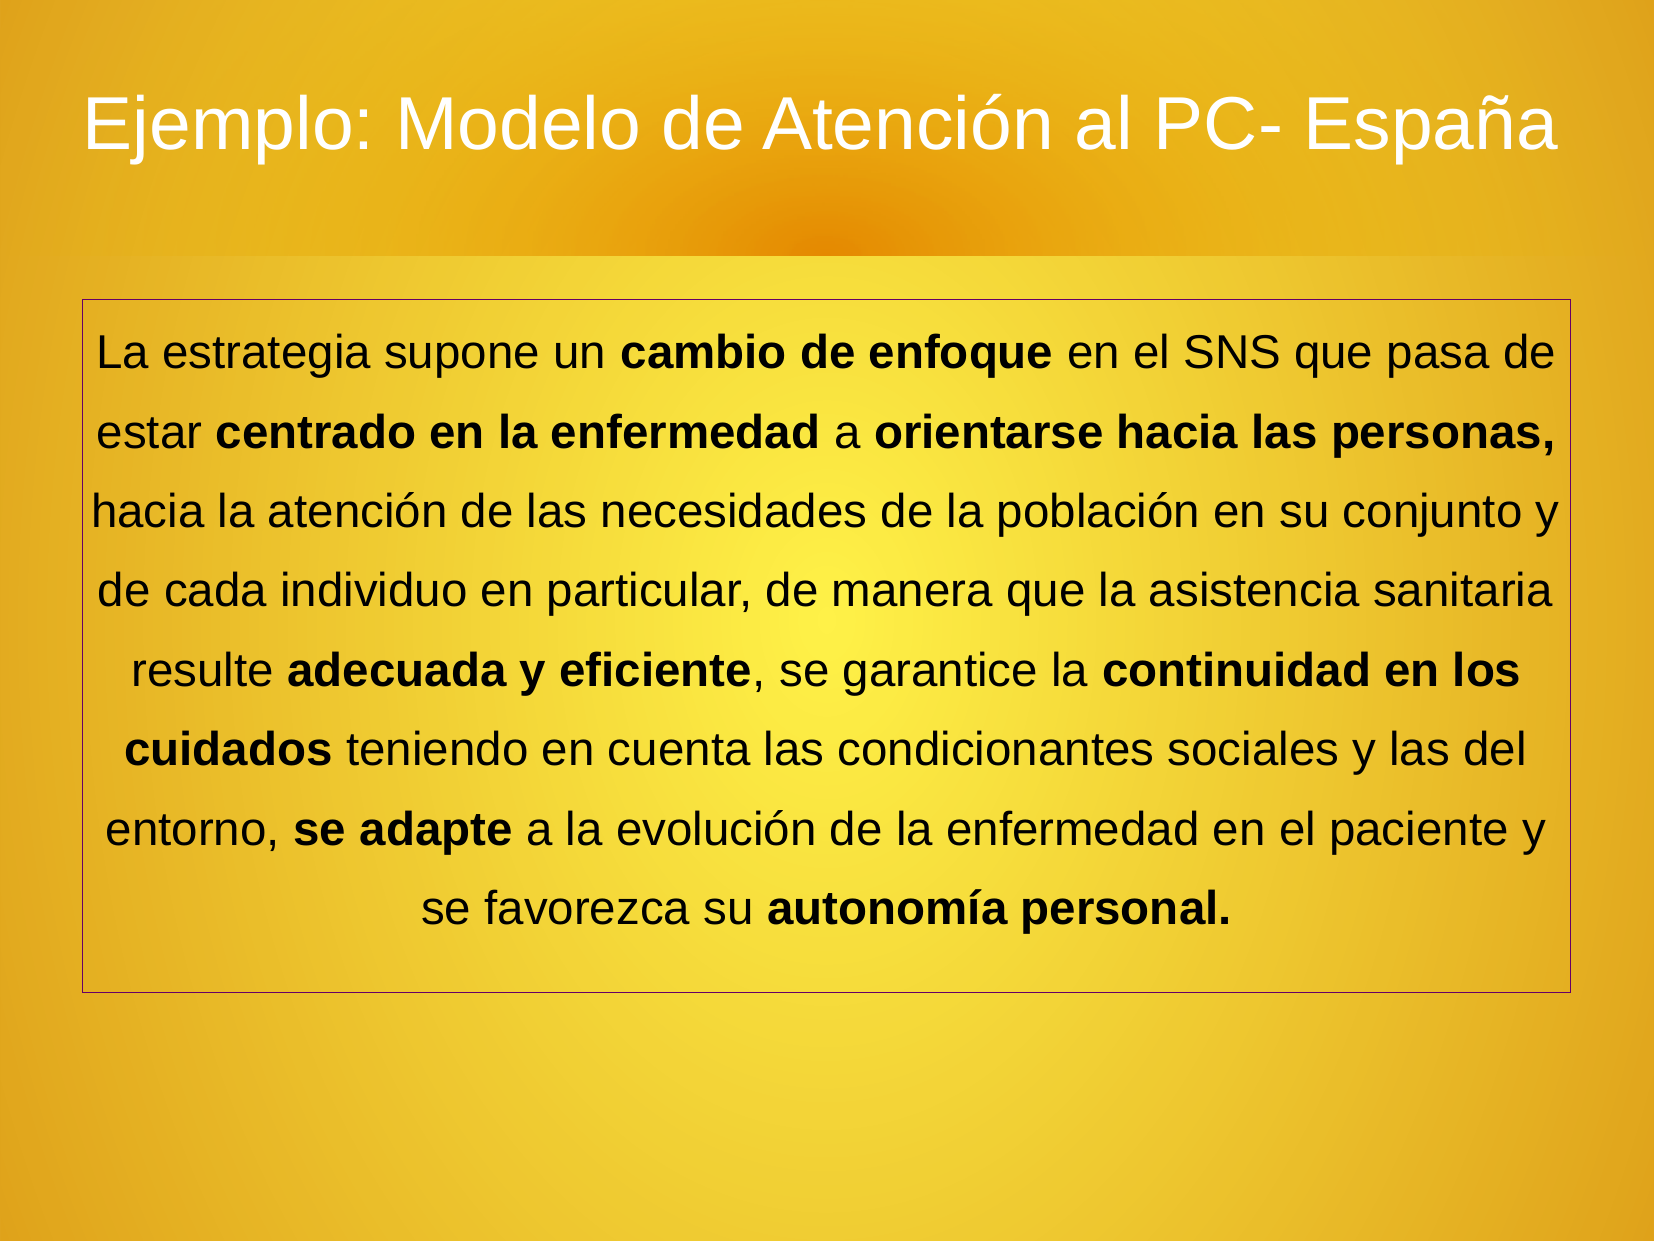

# Ejemplo: Modelo de Atención al PC- España
La estrategia supone un cambio de enfoque en el SNS que pasa de estar centrado en la enfermedad a orientarse hacia las personas, hacia la atención de las necesidades de la población en su conjunto y de cada individuo en particular, de manera que la asistencia sanitaria resulte adecuada y eficiente, se garantice la continuidad en los cuidados teniendo en cuenta las condicionantes sociales y las del entorno, se adapte a la evolución de la enfermedad en el paciente y se favorezca su autonomía personal.